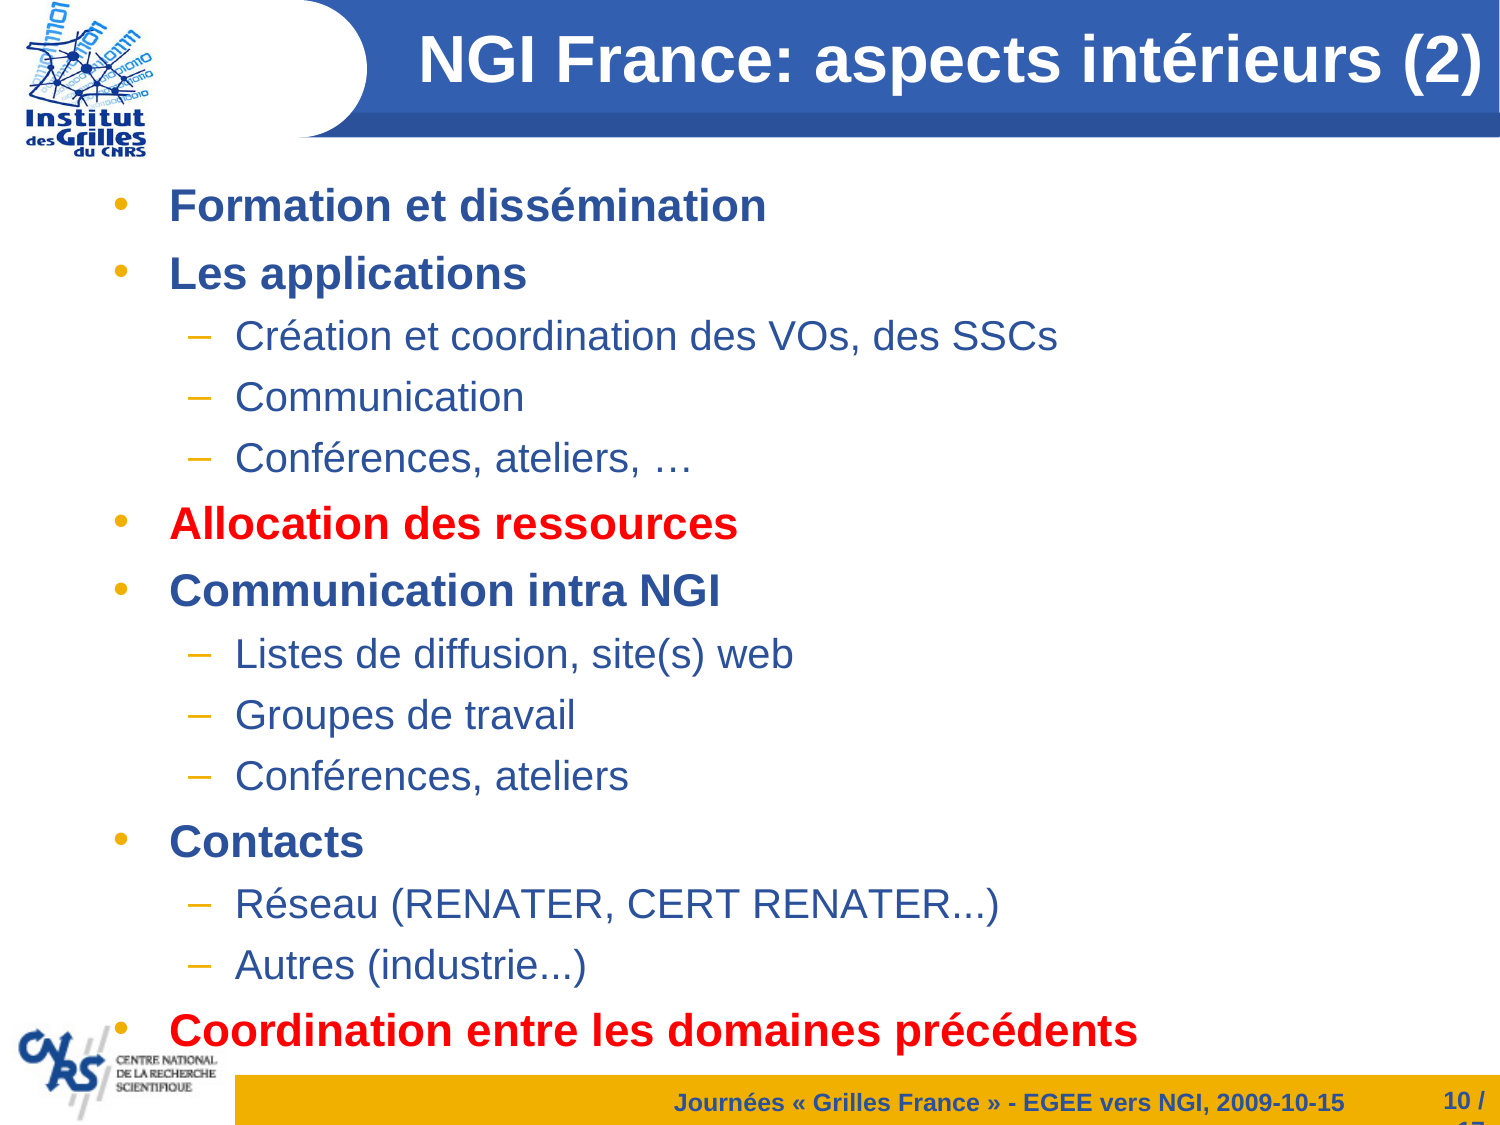

# NGI France: aspects intérieurs (2)
Formation et dissémination
Les applications
Création et coordination des VOs, des SSCs
Communication
Conférences, ateliers, …
Allocation des ressources
Communication intra NGI
Listes de diffusion, site(s) web
Groupes de travail
Conférences, ateliers
Contacts
Réseau (RENATER, CERT RENATER...)
Autres (industrie...)
Coordination entre les domaines précédents
Journées « Grilles France » - EGEE vers NGI, 2009-10-15